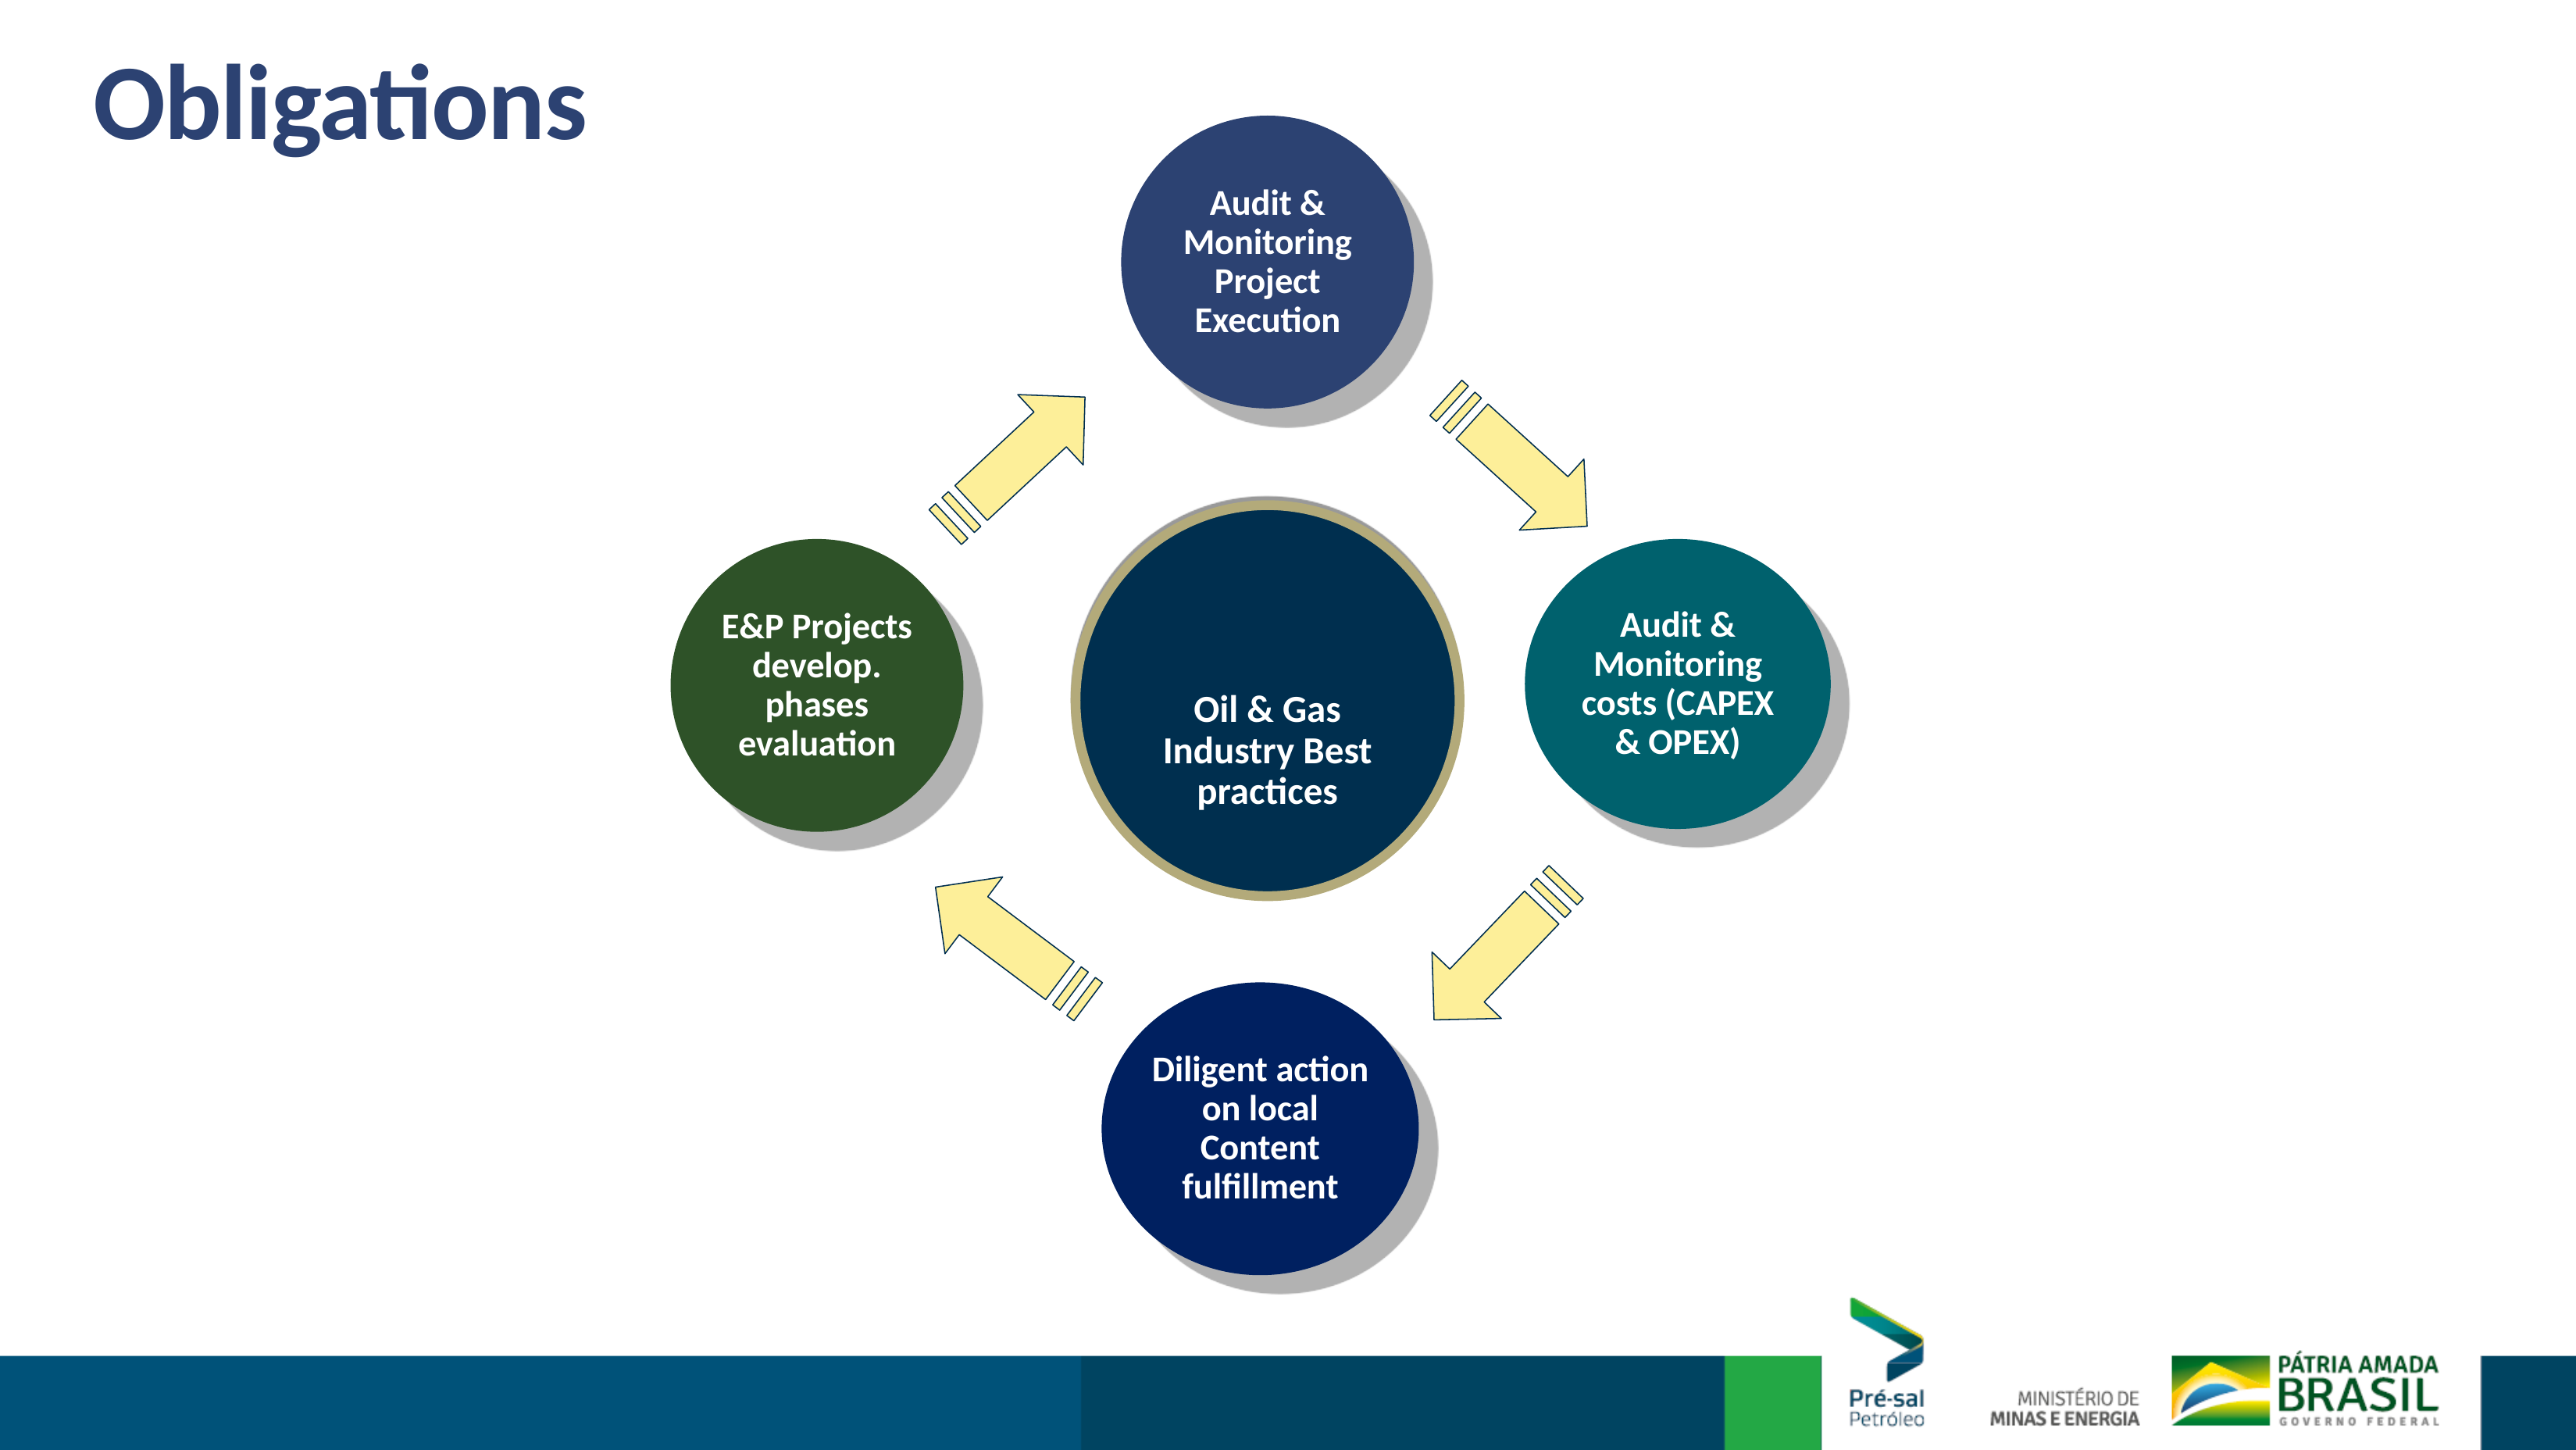

Obligations
Audit & Monitoring Project Execution
Oil & Gas Industry Best practices
E&P Projects develop. phases evaluation
Audit & Monitoring costs (CAPEX & OPEX)
Diligent action on local Content fulfillment